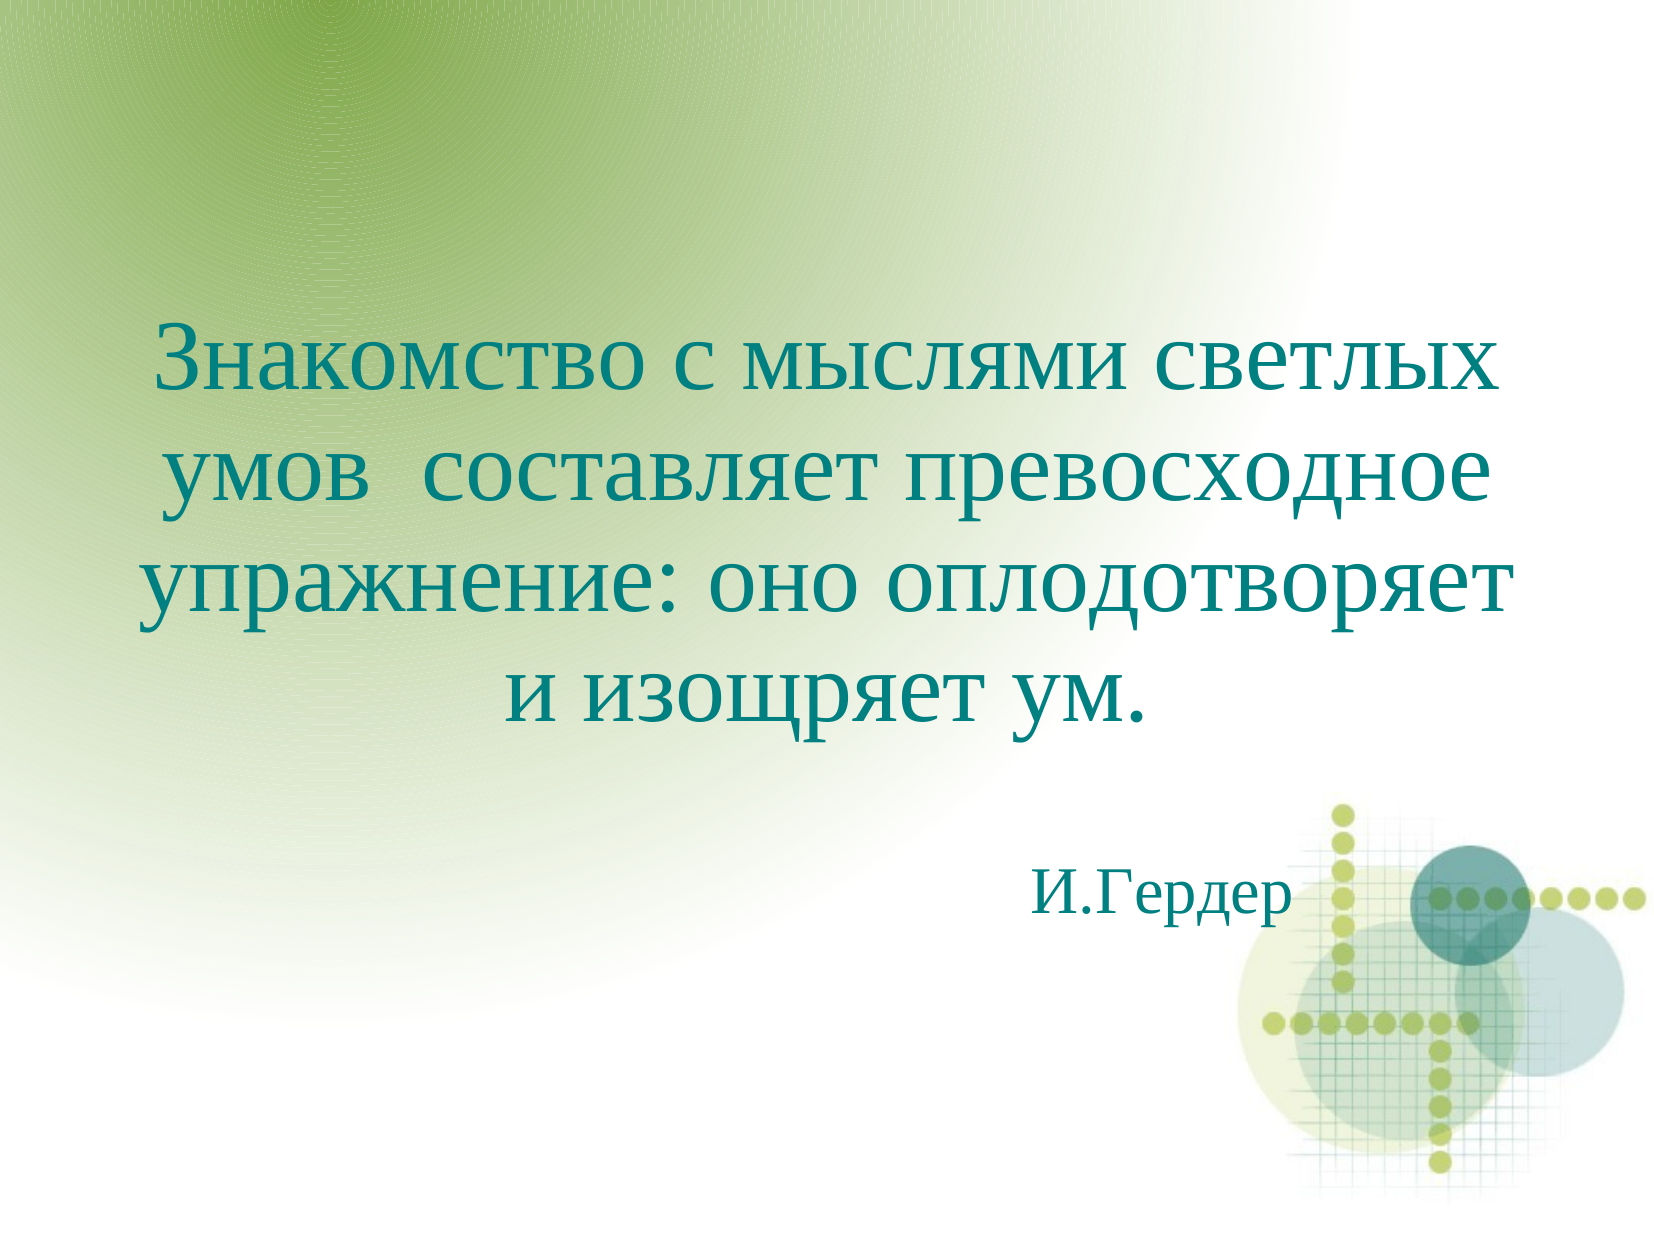

# Знакомство с мыслями светлых умов составляет превосходное упражнение: оно оплодотворяет и изощряет ум.
 И.Гердер